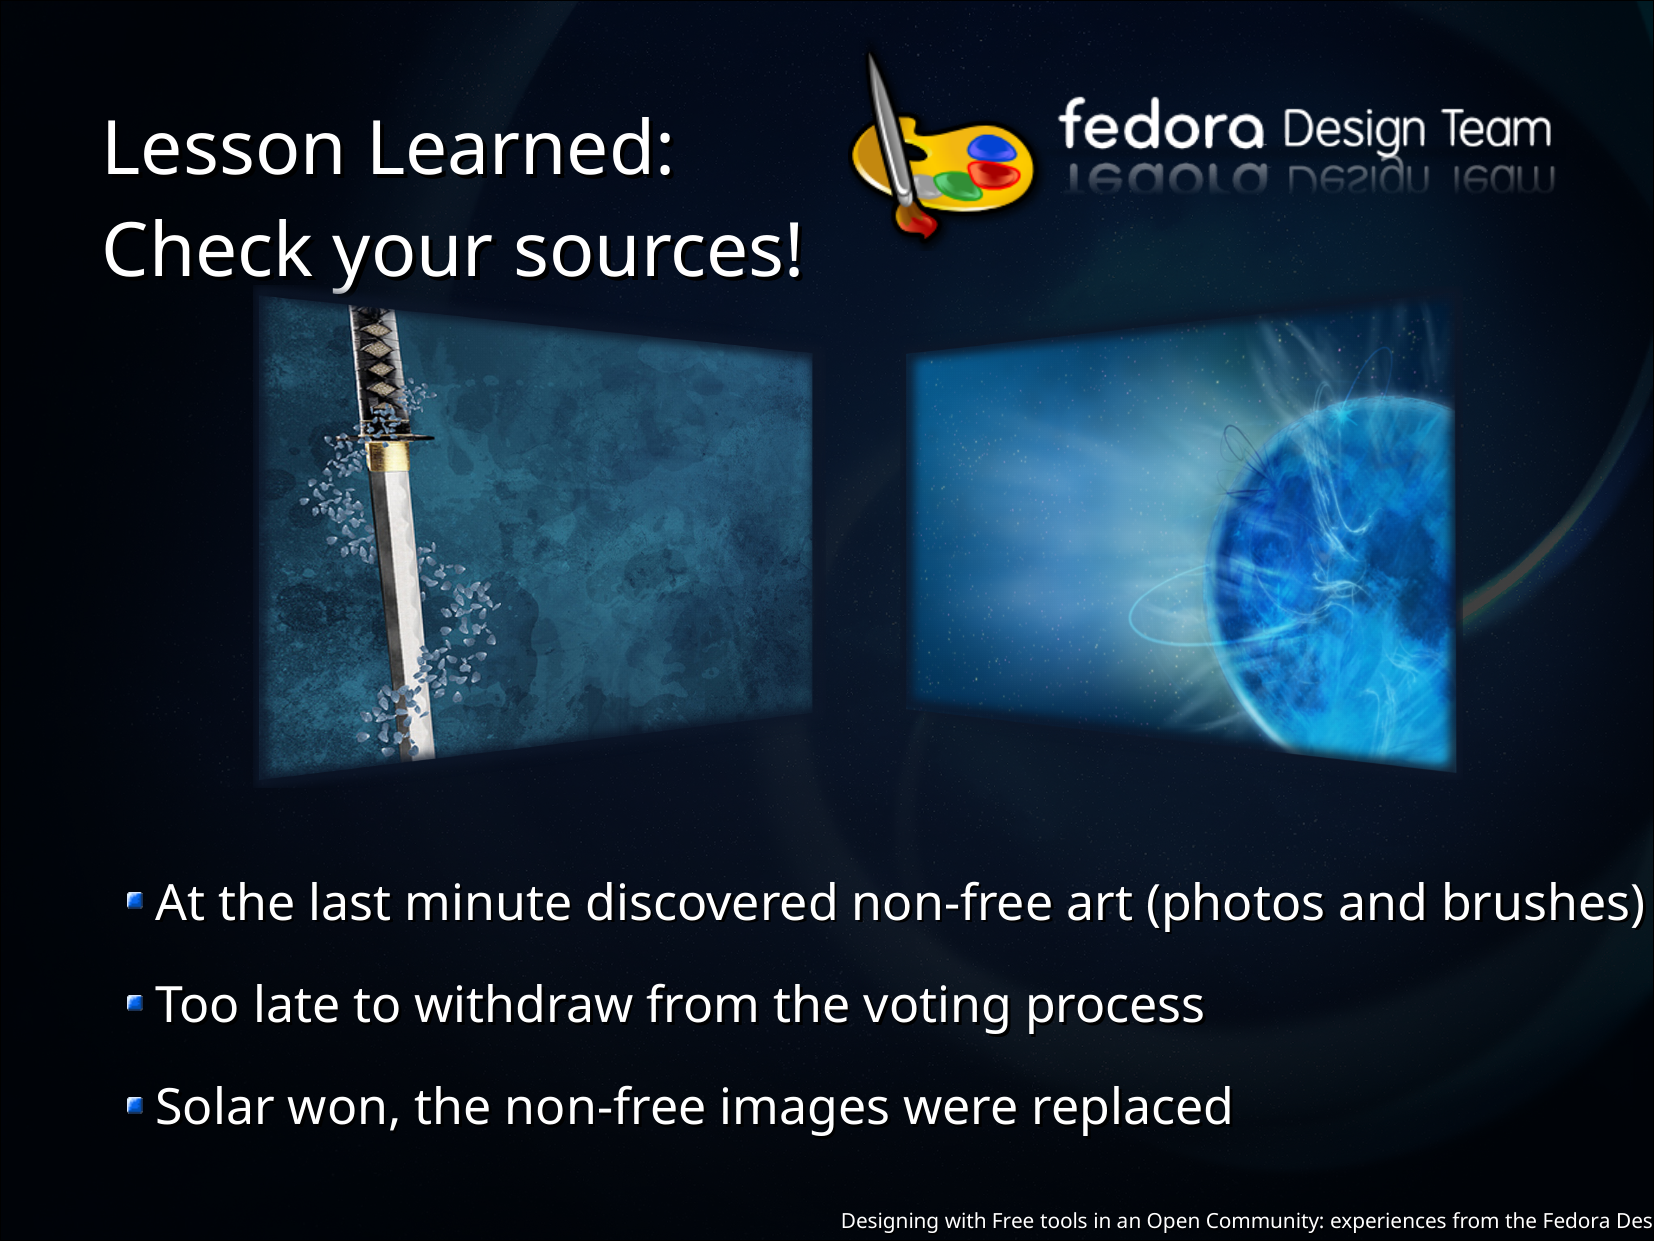

Lesson Learned:
Check your sources!
 At the last minute discovered non-free art (photos and brushes) used
 Too late to withdraw from the voting process
 Solar won, the non-free images were replaced
Designing with Free tools in an Open Community: experiences from the Fedora Design Team